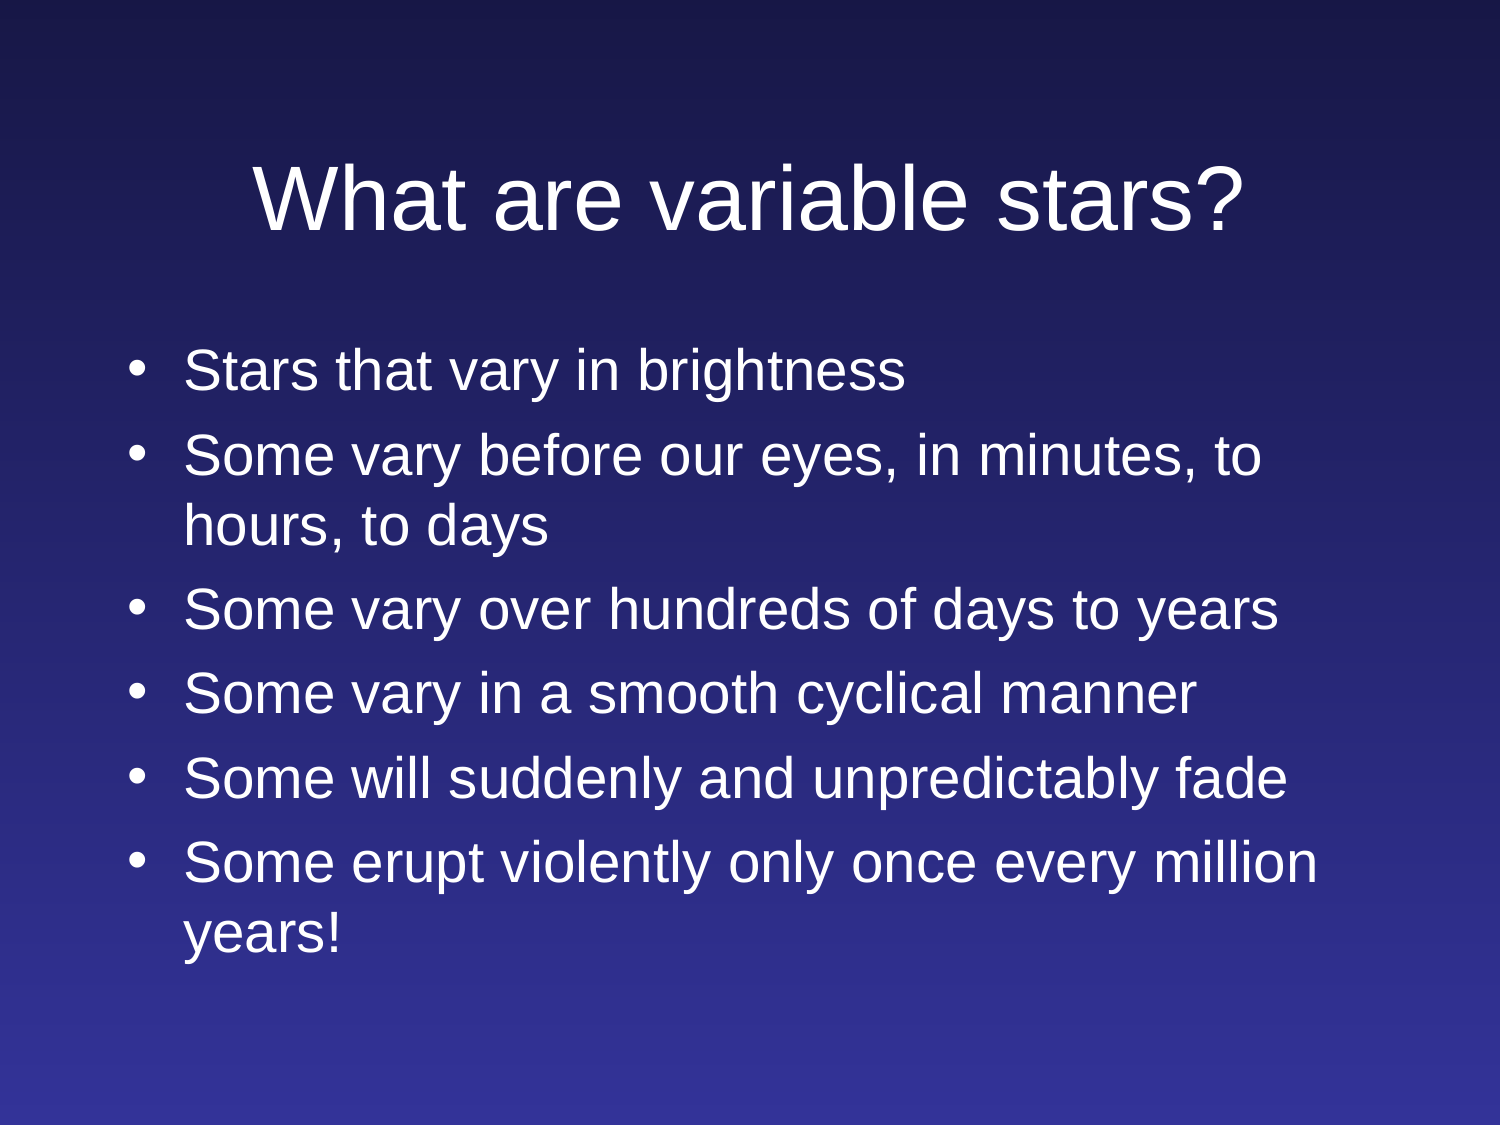

# What are variable stars?
Stars that vary in brightness
Some vary before our eyes, in minutes, to hours, to days
Some vary over hundreds of days to years
Some vary in a smooth cyclical manner
Some will suddenly and unpredictably fade
Some erupt violently only once every million years!